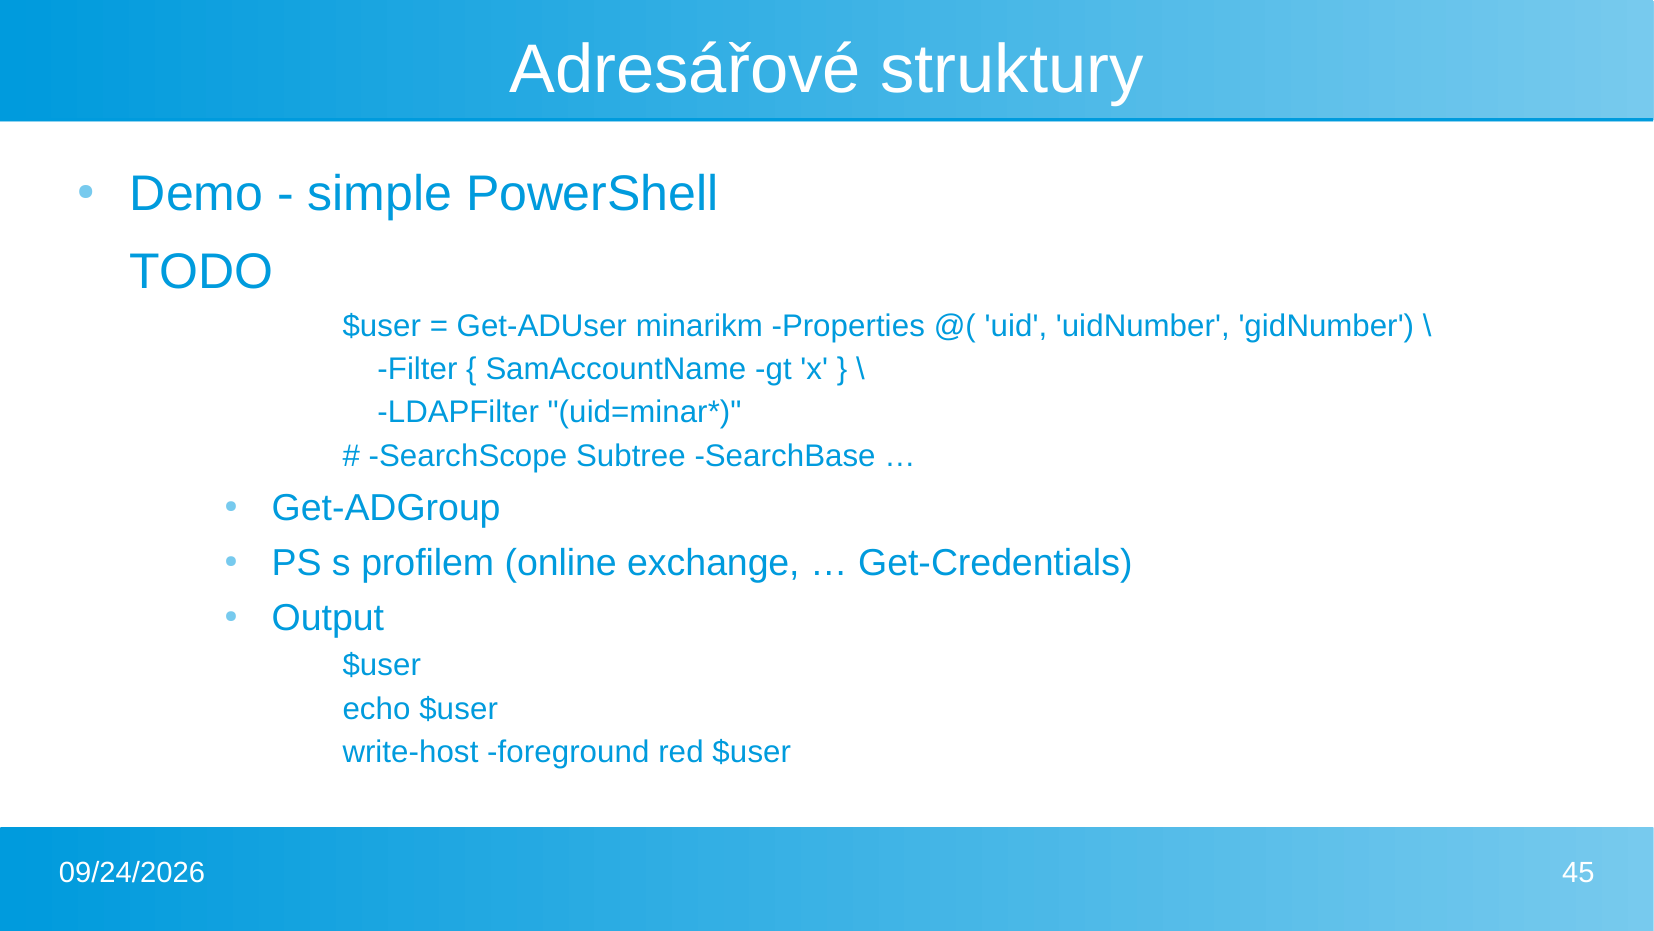

# Adresářové struktury
Demo - simple PowerShell
TODO
$user = Get-ADUser minarikm -Properties @( 'uid', 'uidNumber', 'gidNumber') \
 -Filter { SamAccountName -gt 'x' } \
 -LDAPFilter "(uid=minar*)"
# -SearchScope Subtree -SearchBase …
Get-ADGroup
PS s profilem (online exchange, … Get-Credentials)
Output
$user
echo $user
write-host -foreground red $user
45